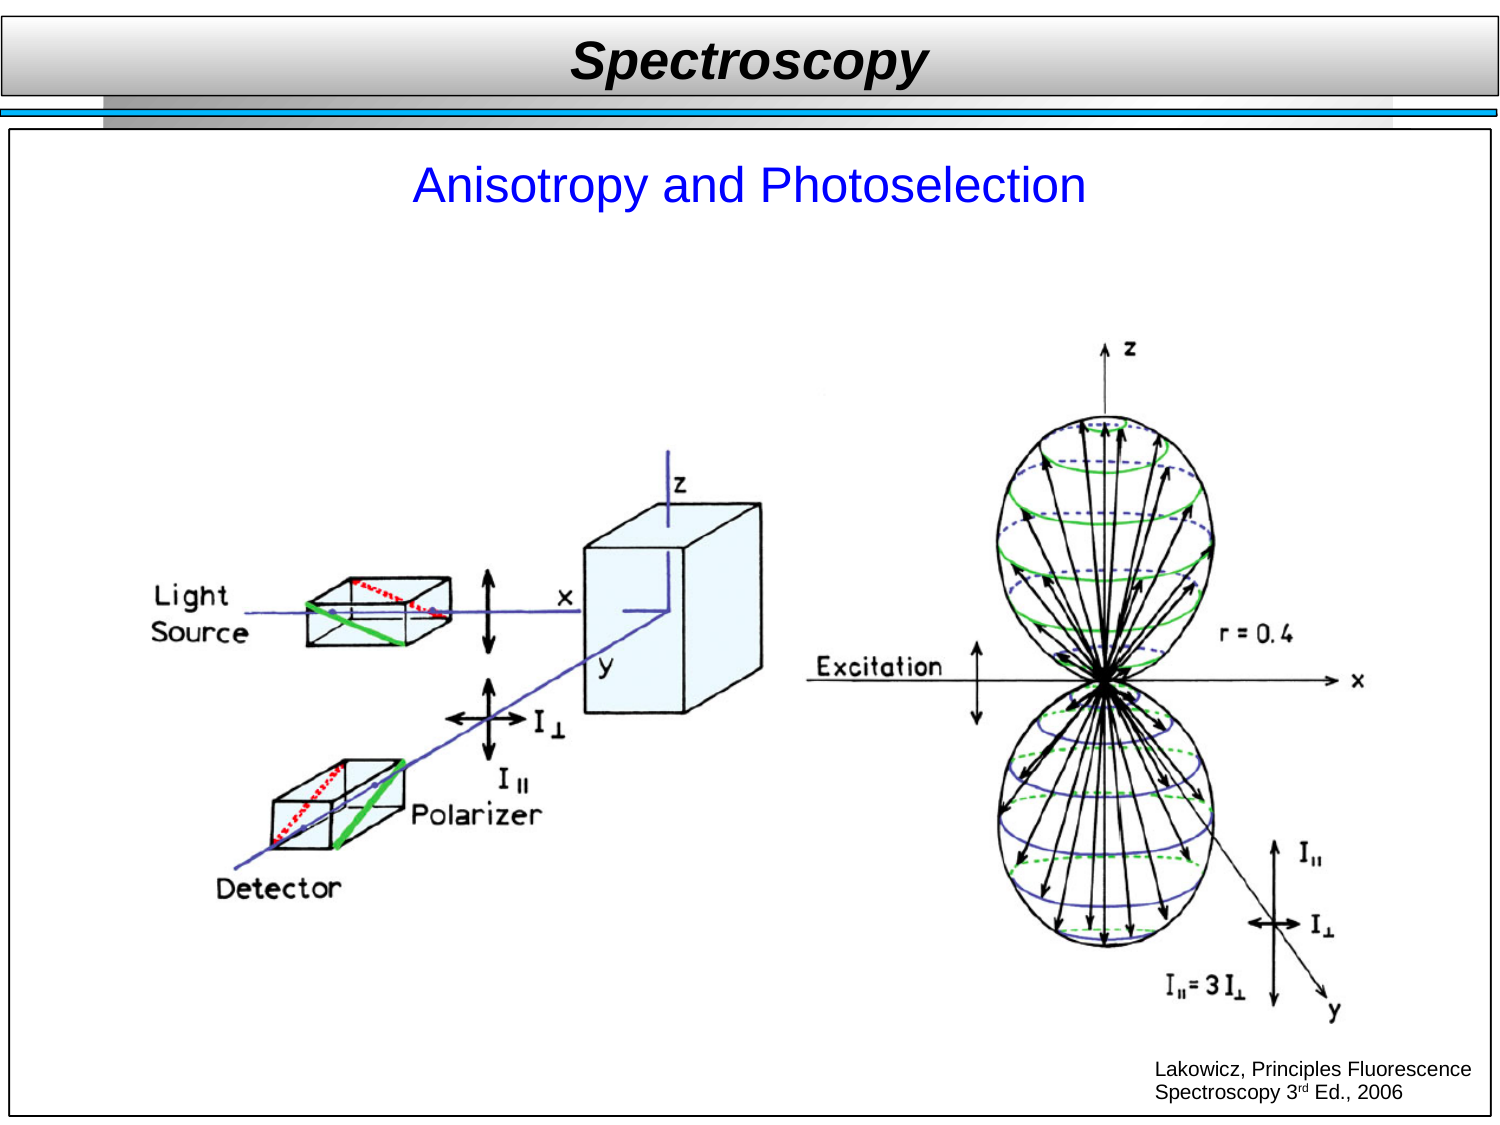

Spectroscopy
# Anisotropy and Photoselection
Lakowicz, Principles Fluorescence Spectroscopy 3rd Ed., 2006